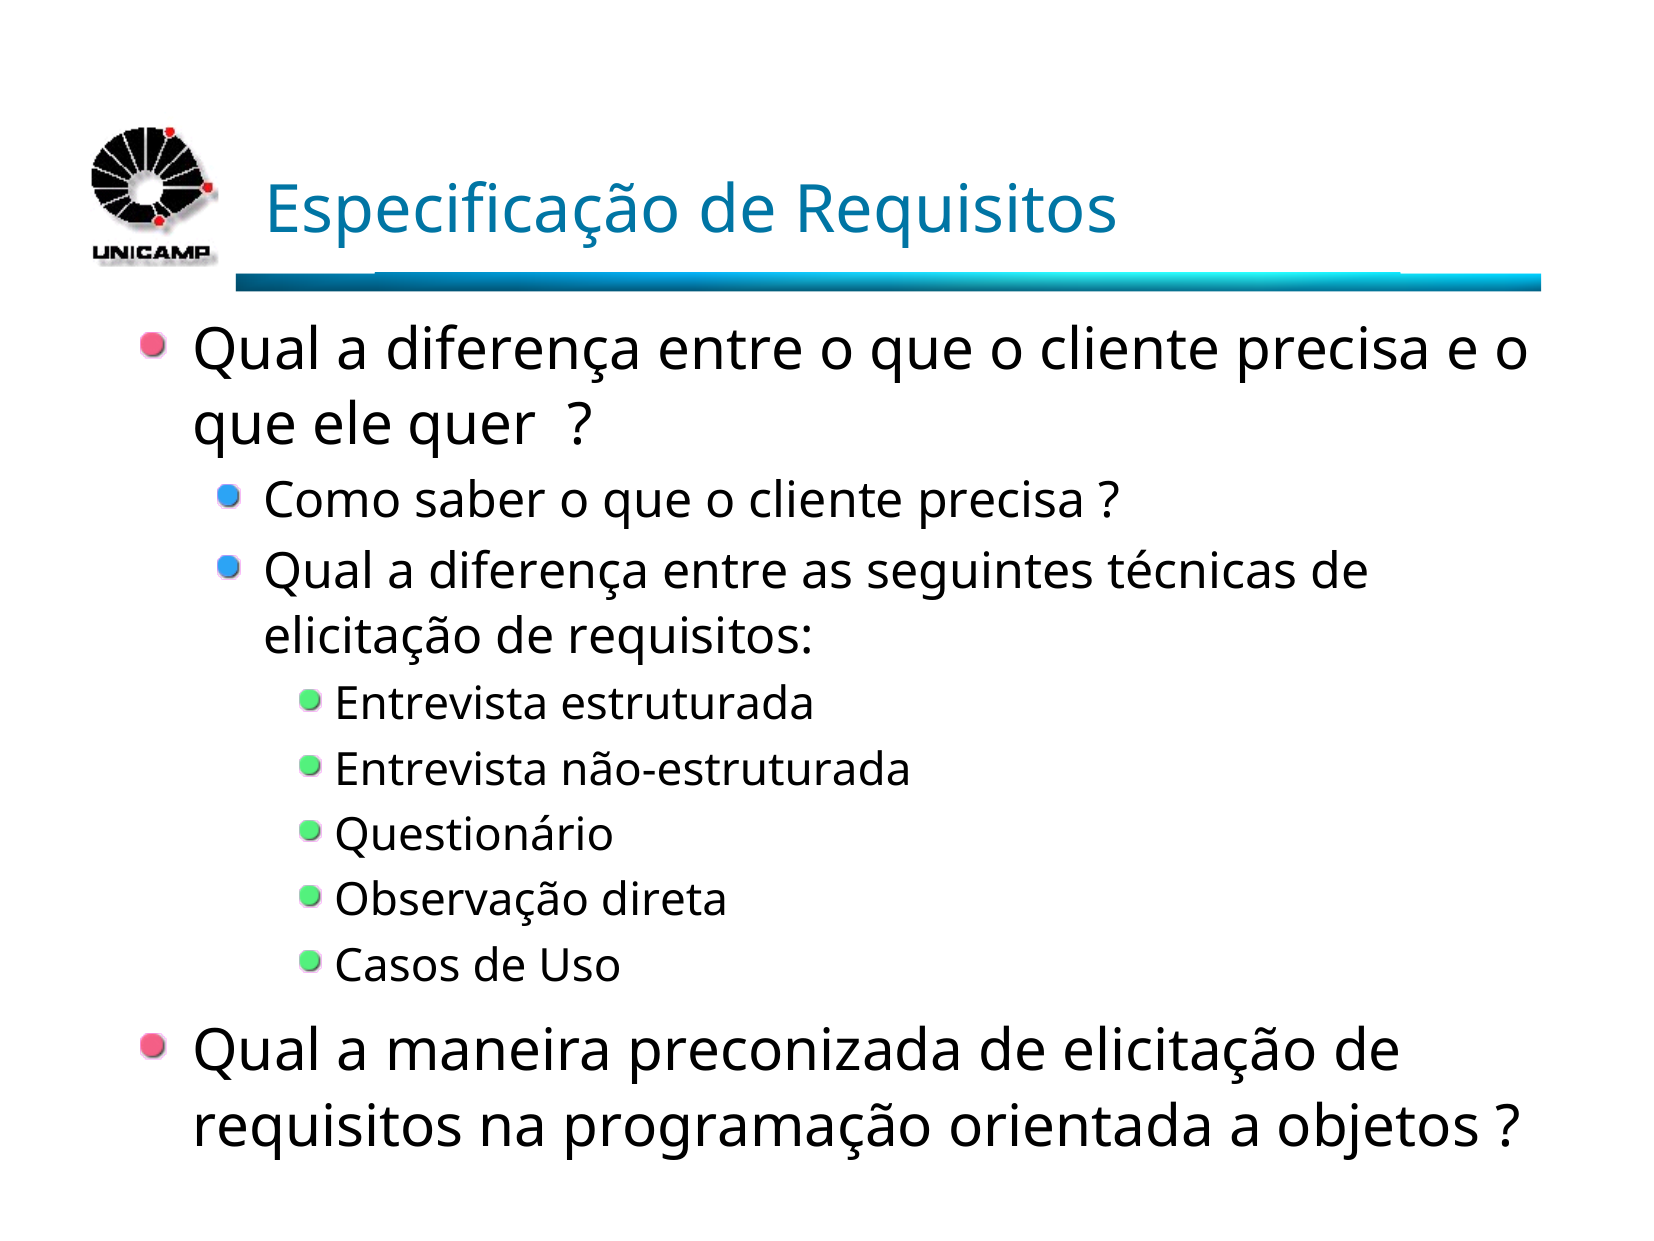

# Especificação de Requisitos
Qual a diferença entre o que o cliente precisa e o que ele quer ?
Como saber o que o cliente precisa ?
Qual a diferença entre as seguintes técnicas de elicitação de requisitos:
Entrevista estruturada
Entrevista não-estruturada
Questionário
Observação direta
Casos de Uso
Qual a maneira preconizada de elicitação de requisitos na programação orientada a objetos ?